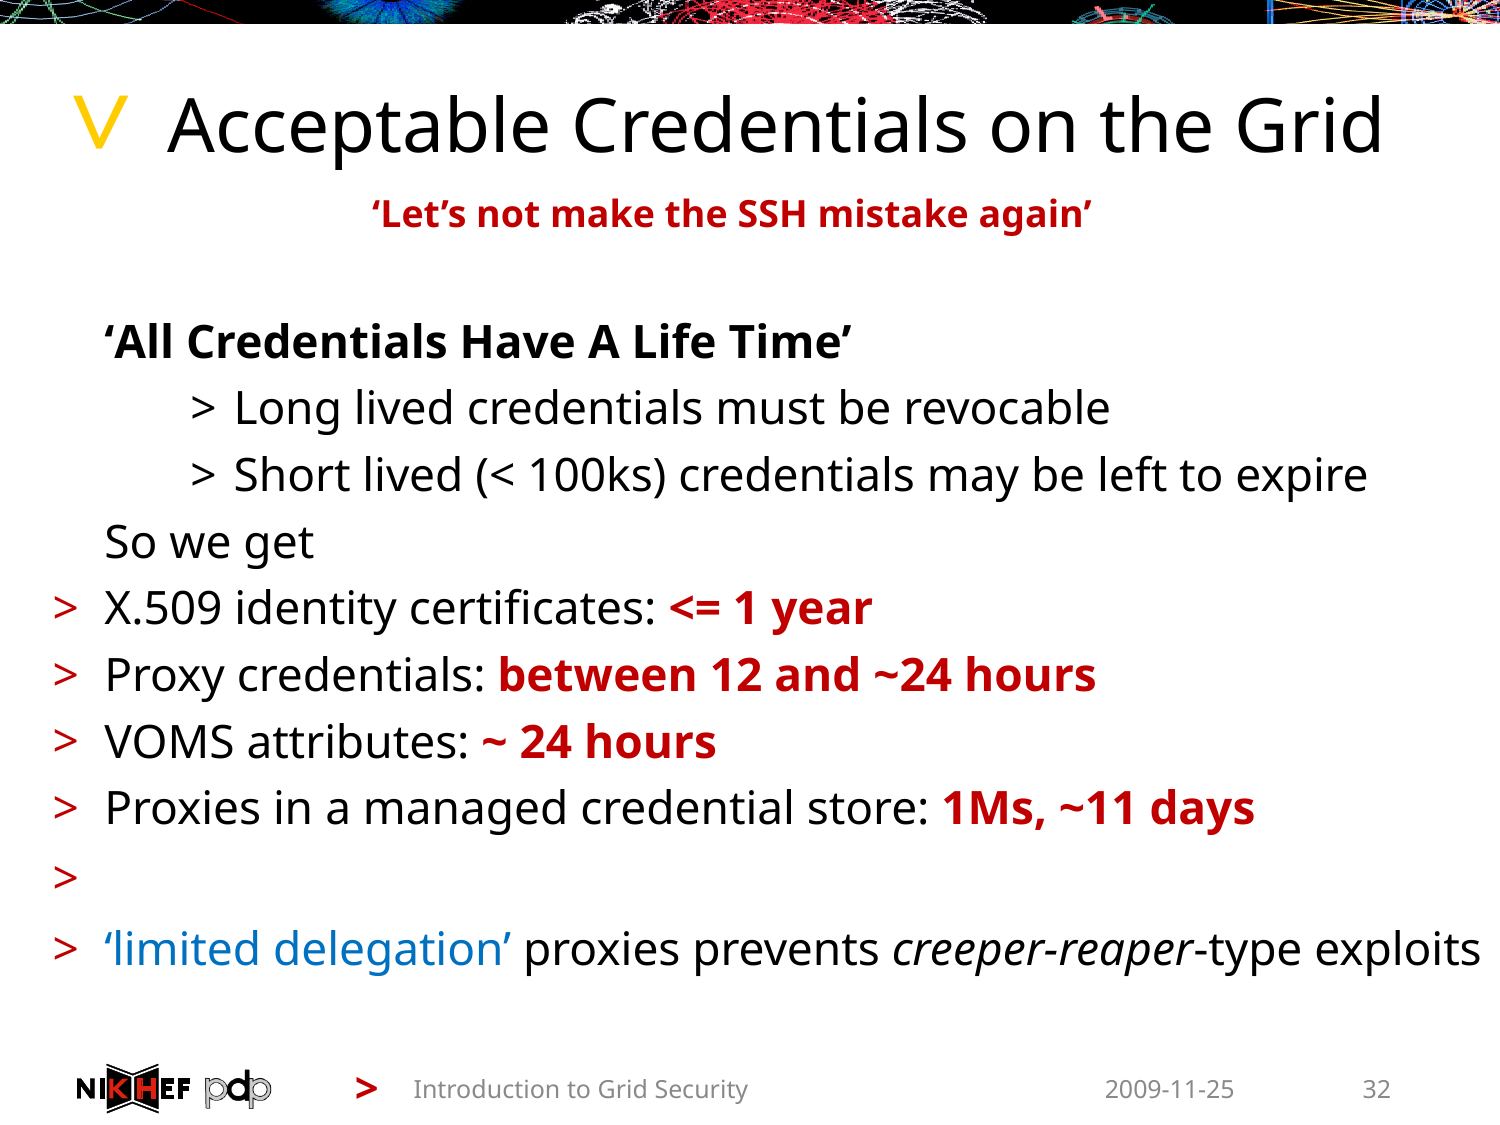

# Acceptable Credentials on the Grid
‘Let’s not make the SSH mistake again’
‘All Credentials Have A Life Time’
Long lived credentials must be revocable
Short lived (< 100ks) credentials may be left to expire
So we get
X.509 identity certificates: <= 1 year
Proxy credentials: between 12 and ~24 hours
VOMS attributes: ~ 24 hours
Proxies in a managed credential store: 1Ms, ~11 days
‘limited delegation’ proxies prevents creeper-reaper-type exploits
Introduction to Grid Security
2009-11-25